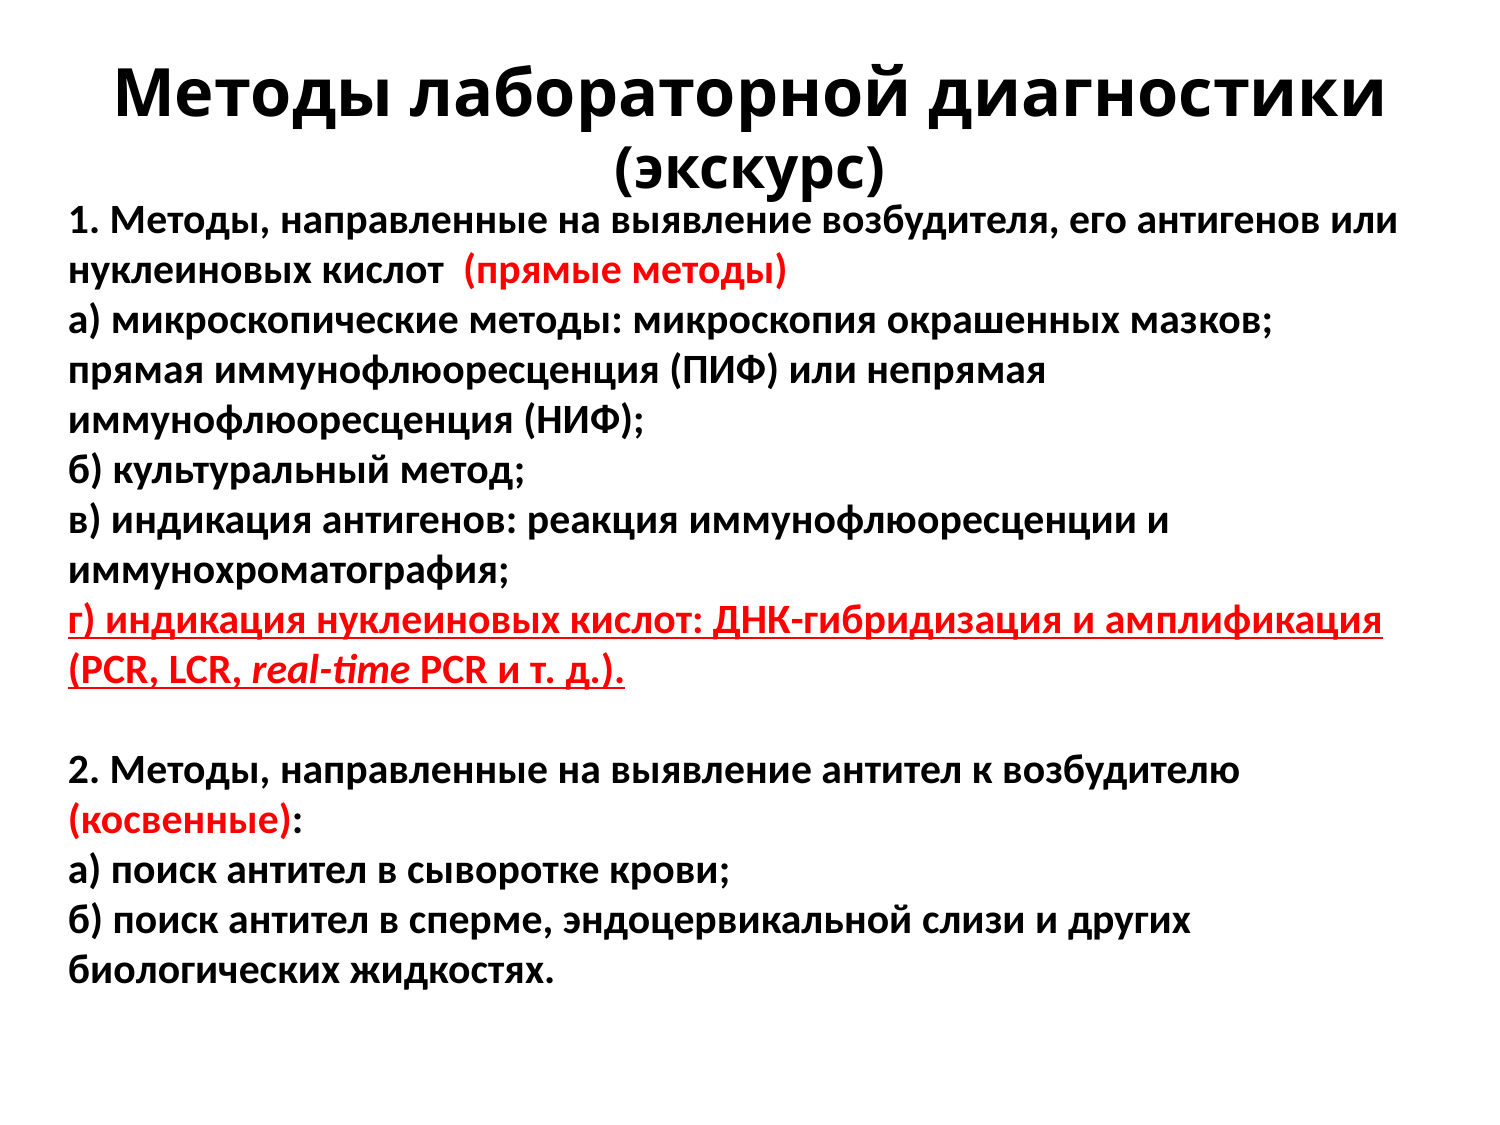

# Методы лабораторной диагностики (экскурс)
1. Методы, направленные на выявление возбудителя, его антигенов или нуклеиновых кислот (прямые методы)
а) микроскопические методы: микроскопия окрашенных маз­ков; прямая иммунофлюоресценция (ПИФ) или непрямая иммунофлюоресценция (НИФ);
б) культуральный метод;
в) индикация антигенов: реакция иммунофлюоресценции и иммунохроматография;
г) индикация нуклеиновых кислот: ДНК-гибридизация и ам­плификация (PCR, LCR, real-time PCR и т. д.).
2. Методы, направленные на выявление антител к возбудителю (косвенные):
а) поиск антител в сыворотке крови;
б) поиск антител в сперме, эндоцервикальной слизи и других биологических жидкостях.